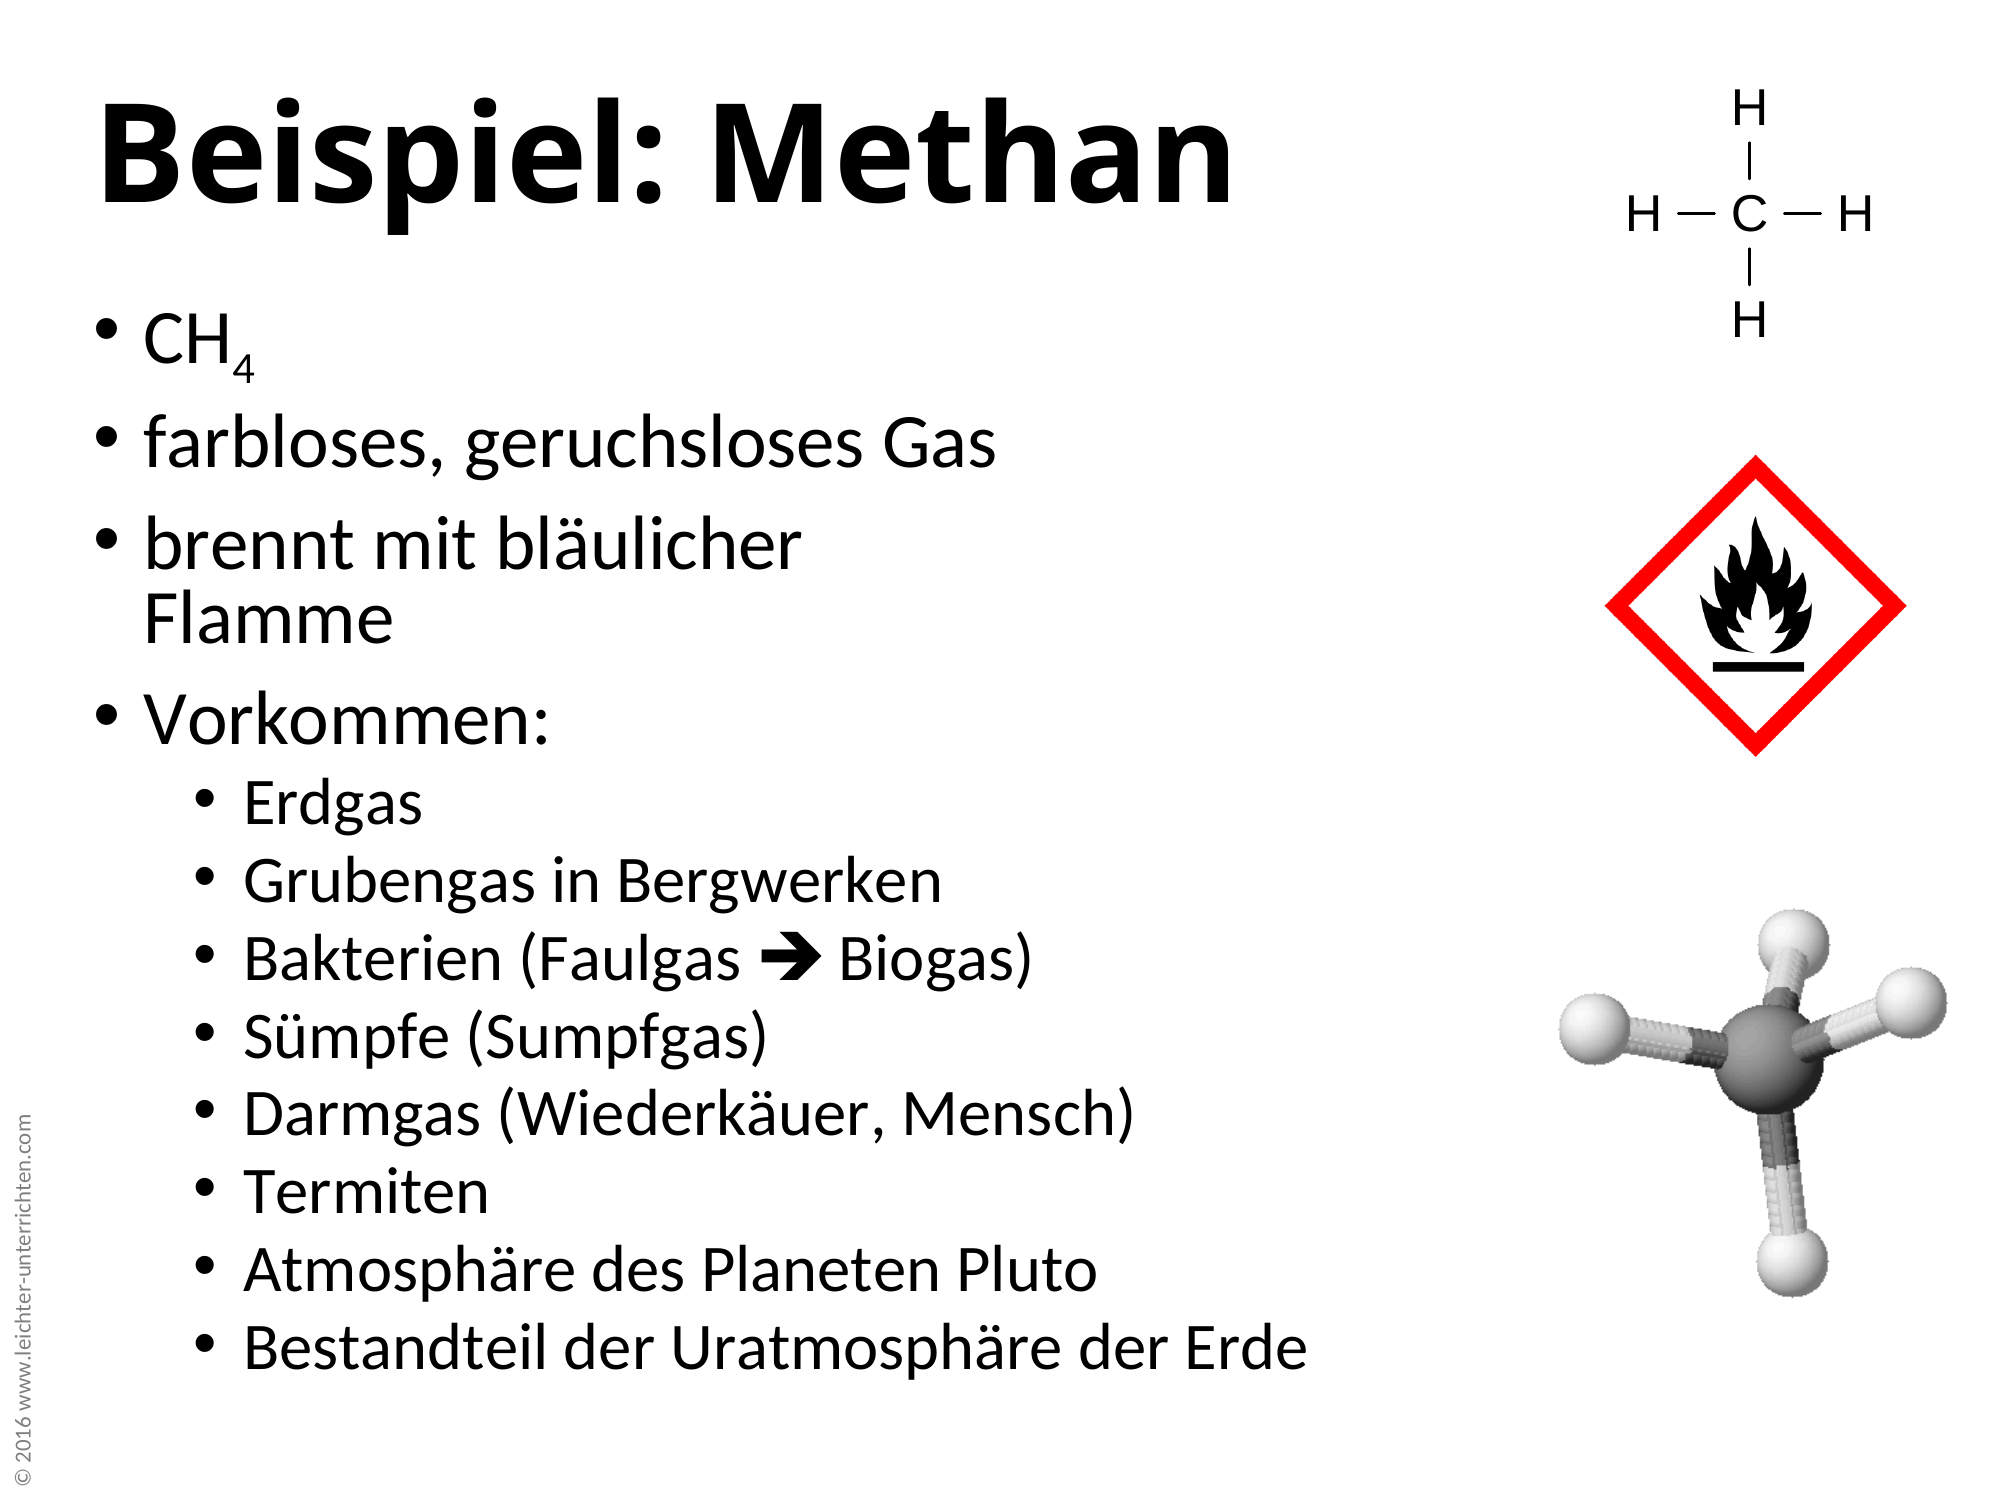

# Beispiel: Methan
CH4
farbloses, geruchsloses Gas
brennt mit bläulicher
Flamme
Vorkommen:
Erdgas
Grubengas in Bergwerken
Bakterien (Faulgas  Biogas)
Sümpfe (Sumpfgas)
Darmgas (Wiederkäuer, Mensch)
Termiten
Atmosphäre des Planeten Pluto
Bestandteil der Uratmosphäre der Erde